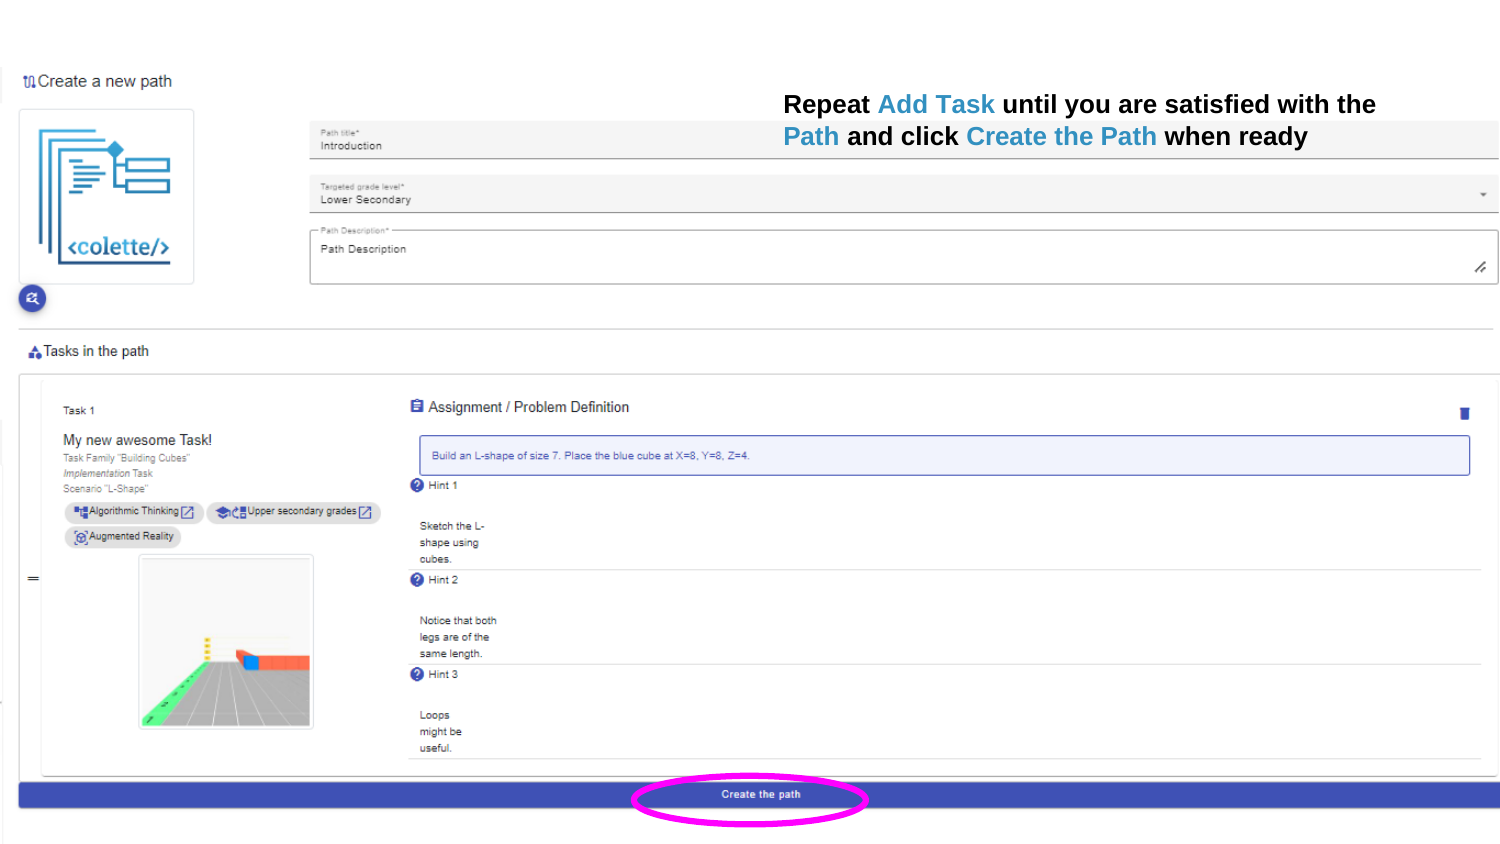

# Repeat Add Task until you are satisfied with the Path and click Create the Path when ready